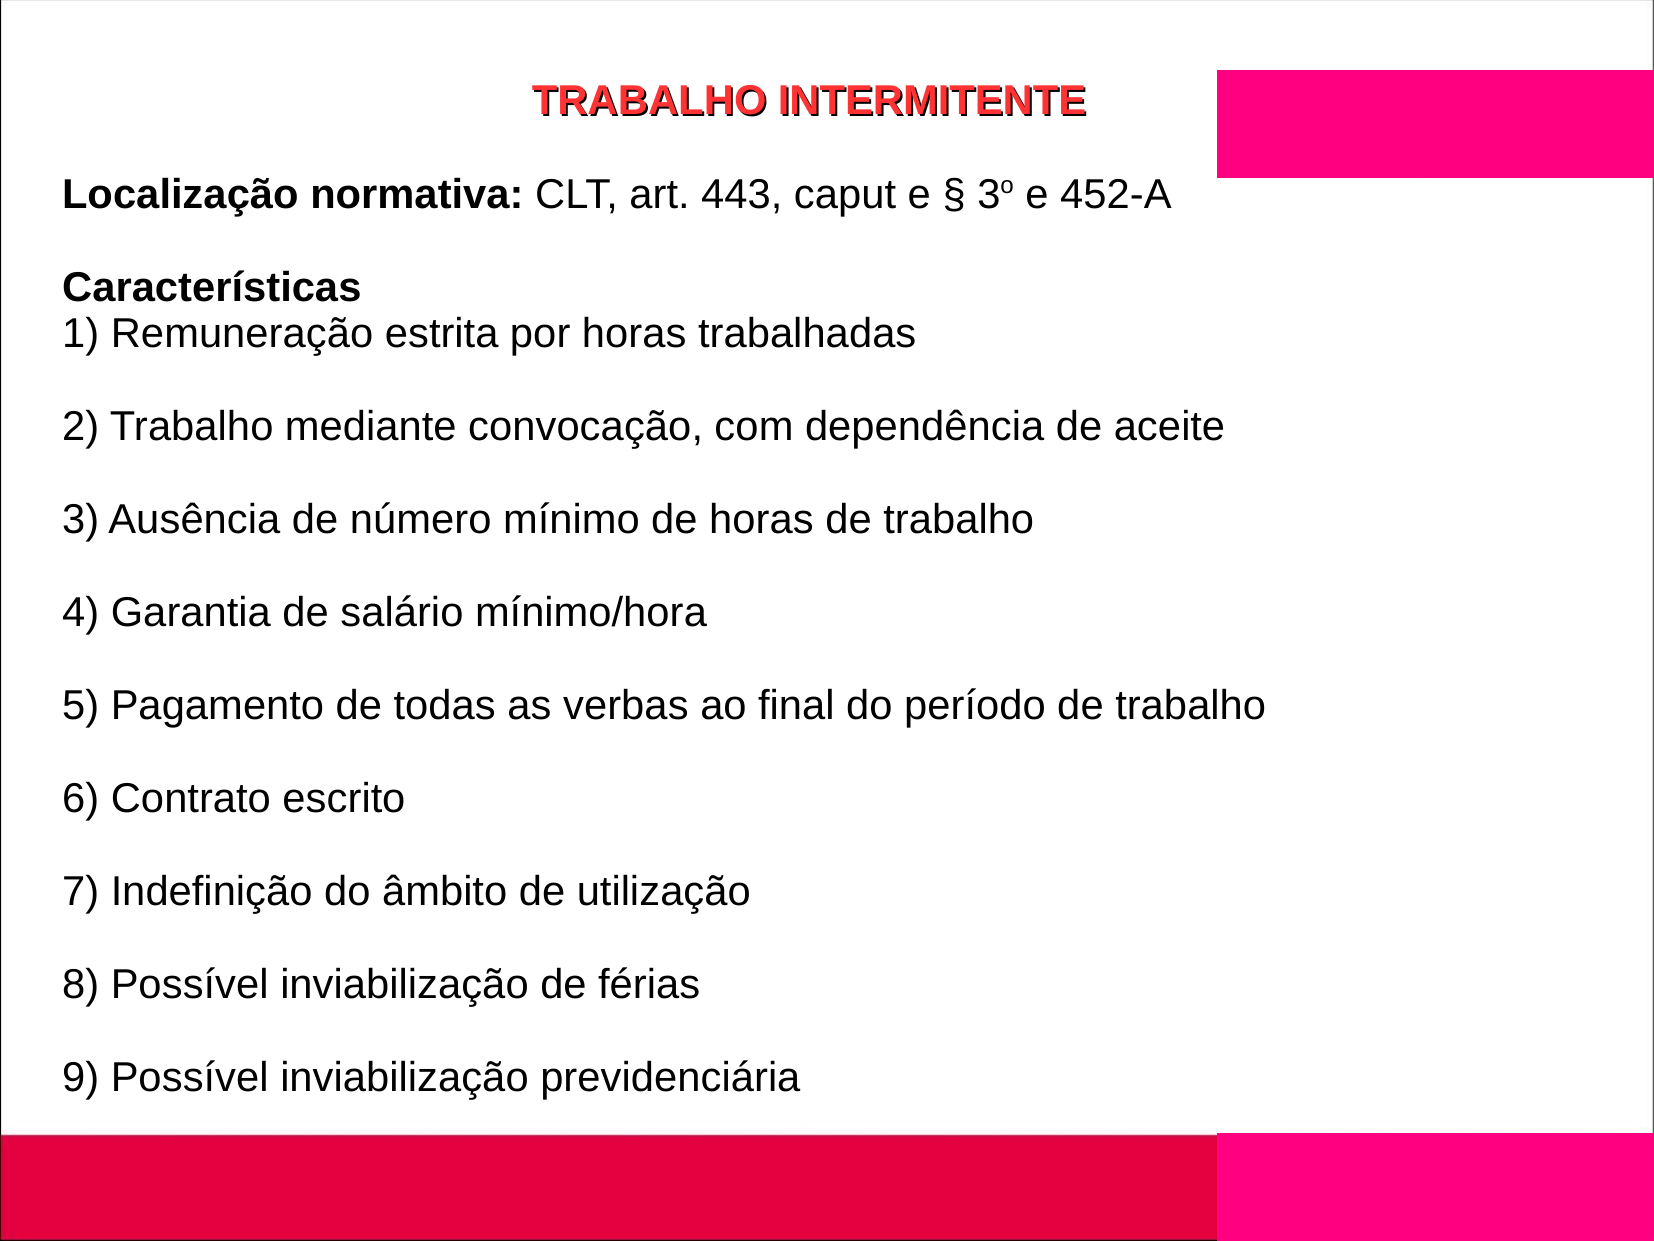

TRABALHO INTERMITENTE
Localização normativa: CLT, art. 443, caput e § 3o e 452-A
Características
1) Remuneração estrita por horas trabalhadas
2) Trabalho mediante convocação, com dependência de aceite
3) Ausência de número mínimo de horas de trabalho
4) Garantia de salário mínimo/hora
5) Pagamento de todas as verbas ao final do período de trabalho
6) Contrato escrito
7) Indefinição do âmbito de utilização
8) Possível inviabilização de férias
9) Possível inviabilização previdenciária